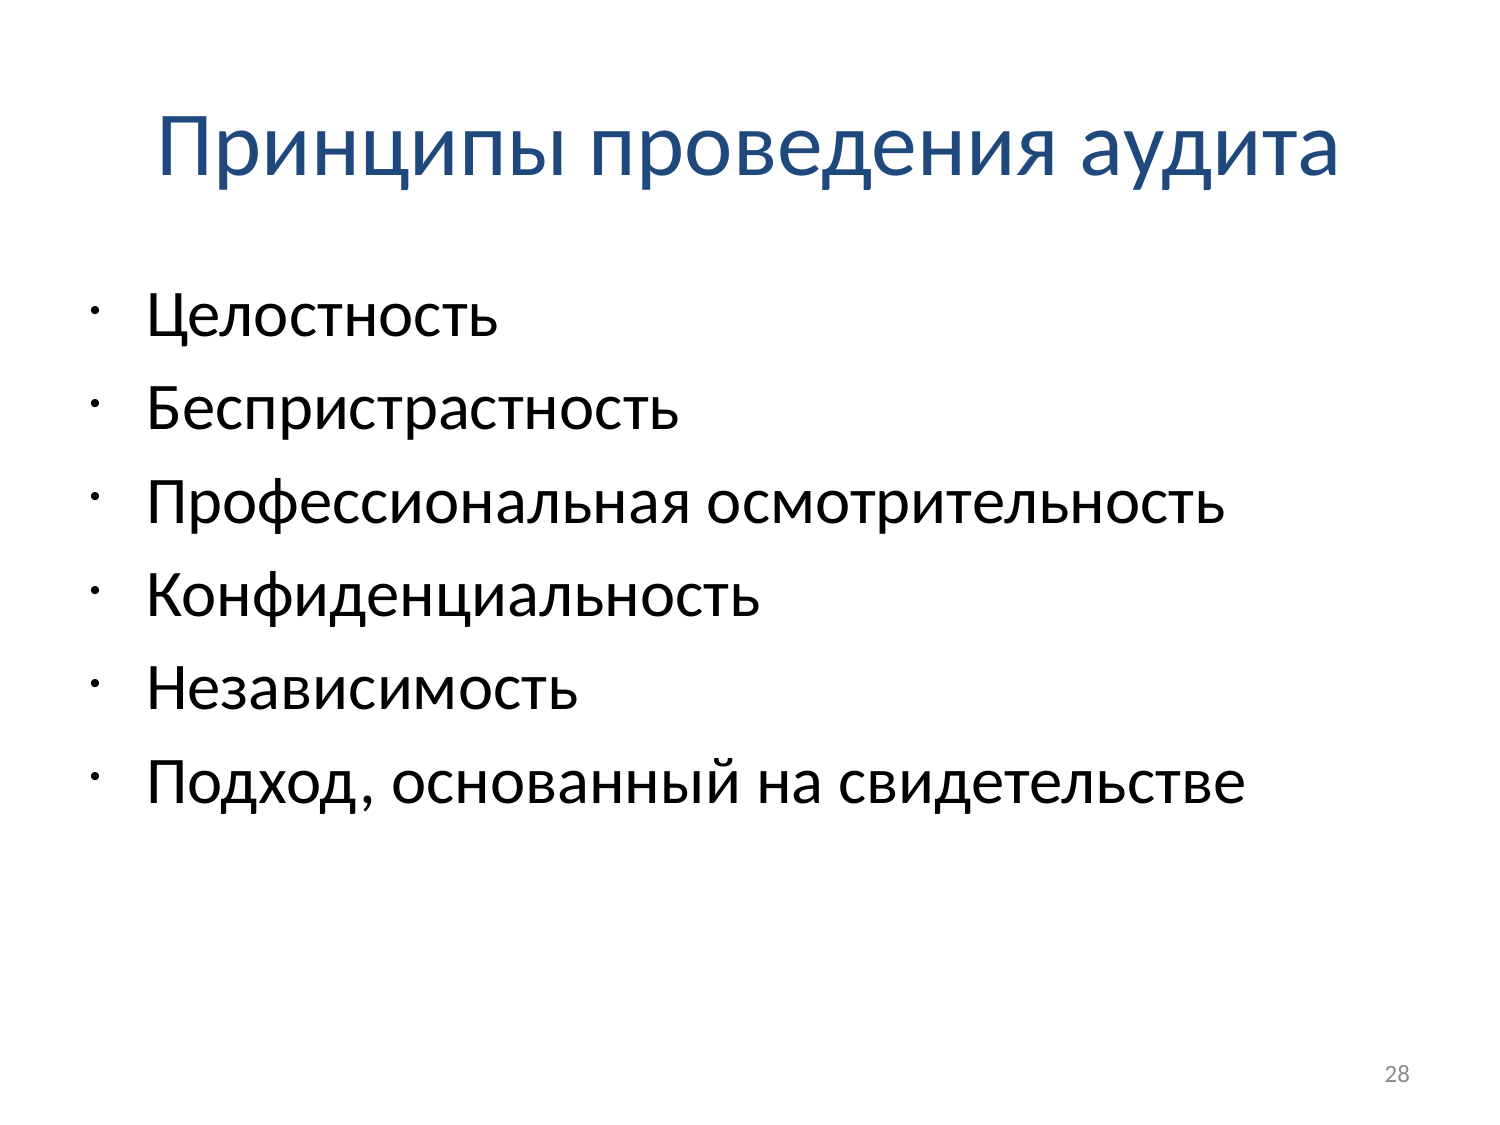

Принципы проведения аудита
Целостность
Беспристрастность
Профессиональная осмотрительность
Конфиденциальность
Независимость
Подход, основанный на свидетельстве